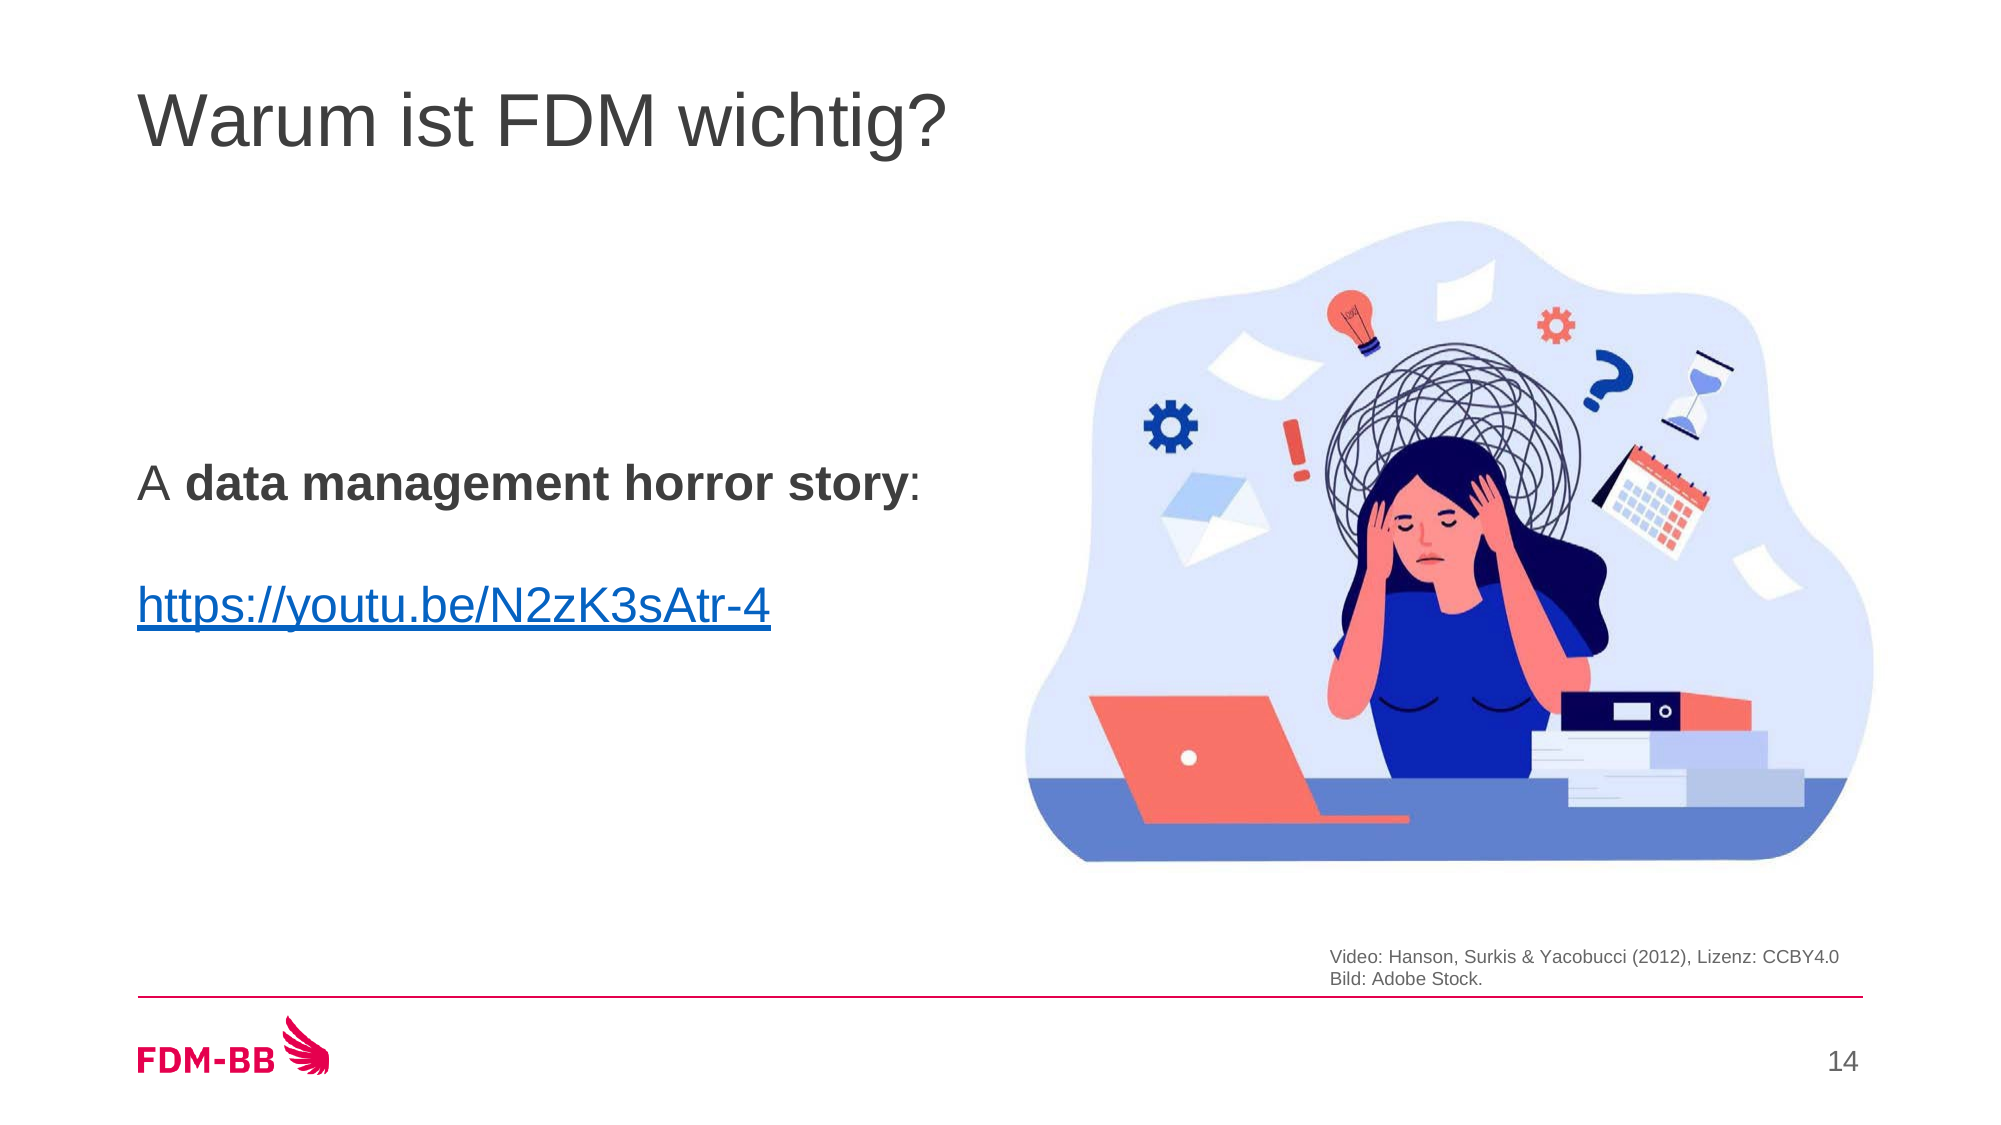

# Warum ist FDM wichtig?
A data management horror story:
https://youtu.be/N2zK3sAtr-4
Video: Hanson, Surkis & Yacobucci (2012), Lizenz: CCBY4.0 Bild: Adobe Stock.